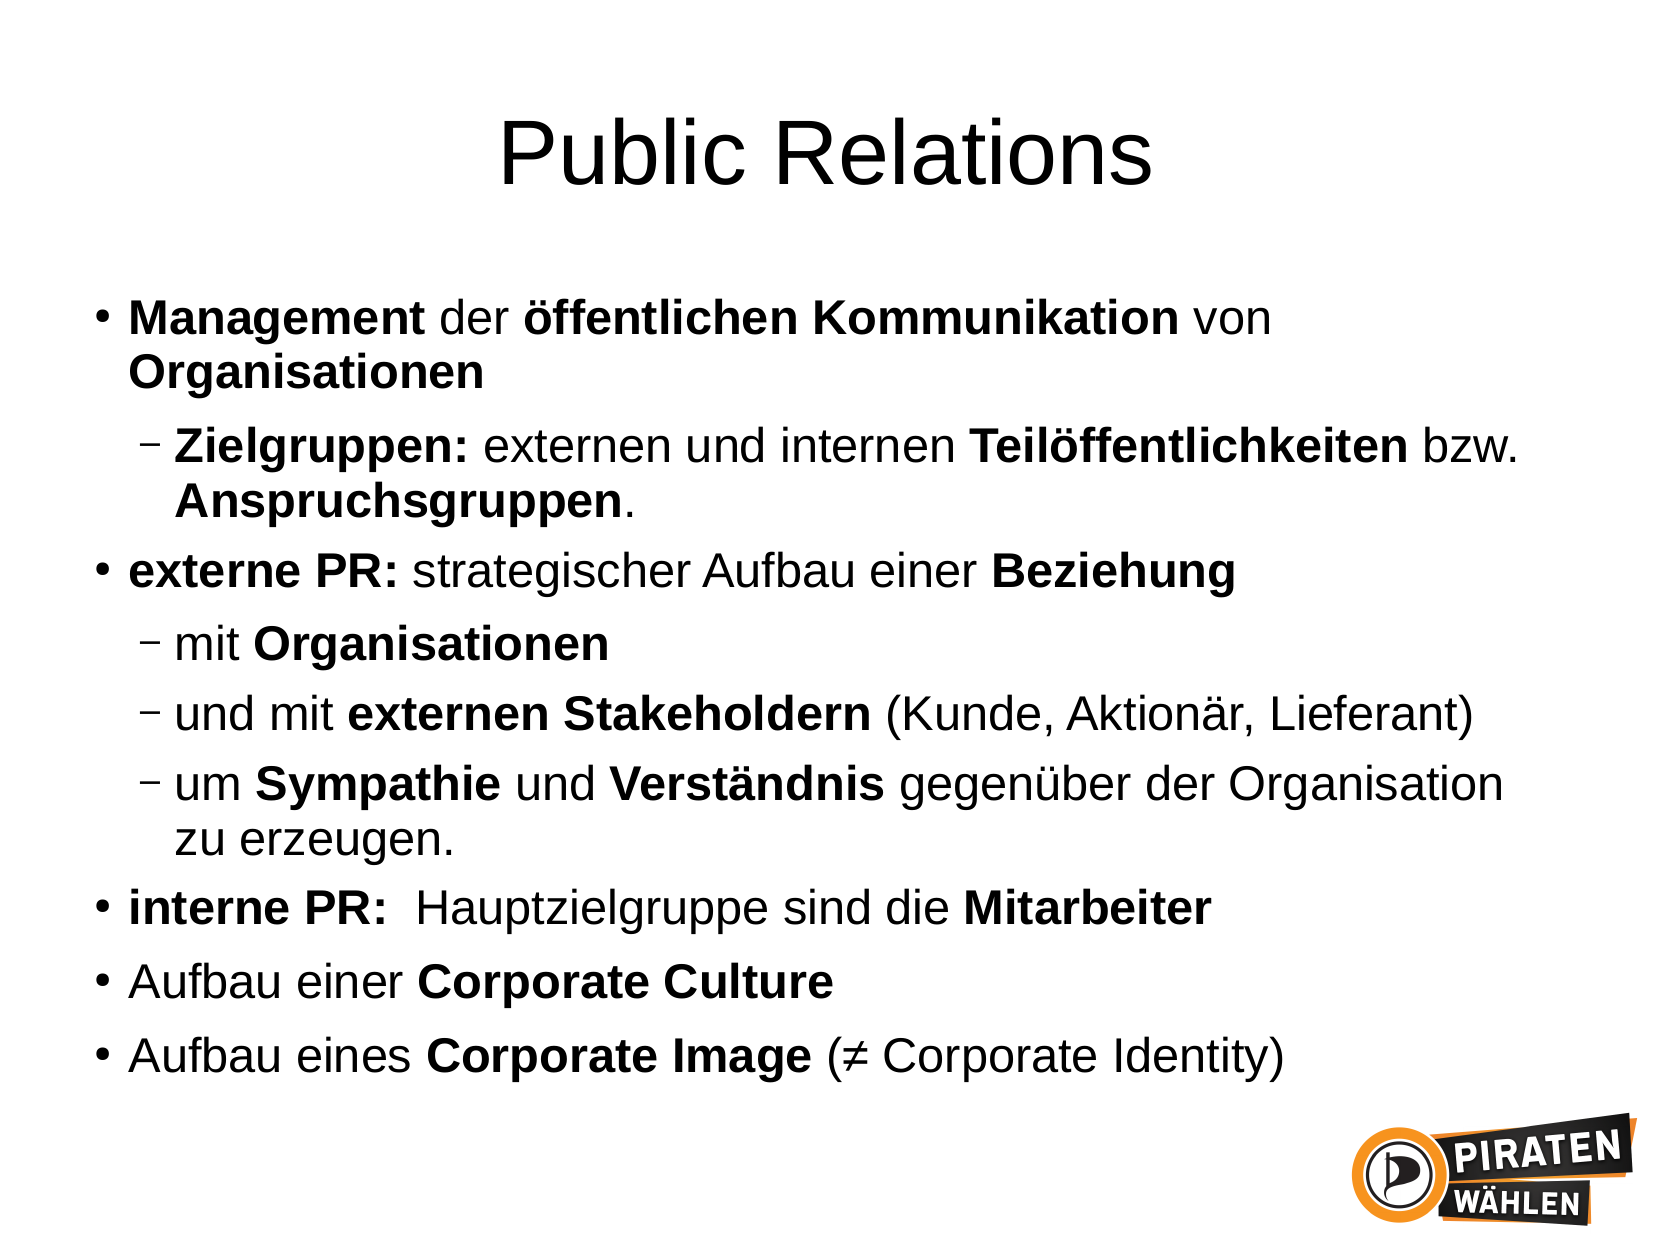

# Public Relations
Management der öffentlichen Kommunikation von Organisationen
Zielgruppen: externen und internen Teilöffentlichkeiten bzw. Anspruchsgruppen.
externe PR: strategischer Aufbau einer Beziehung
mit Organisationen
und mit externen Stakeholdern (Kunde, Aktionär, Lieferant)
um Sympathie und Verständnis gegenüber der Organisation zu erzeugen.
interne PR: Hauptzielgruppe sind die Mitarbeiter
Aufbau einer Corporate Culture
Aufbau eines Corporate Image (≠ Corporate Identity)